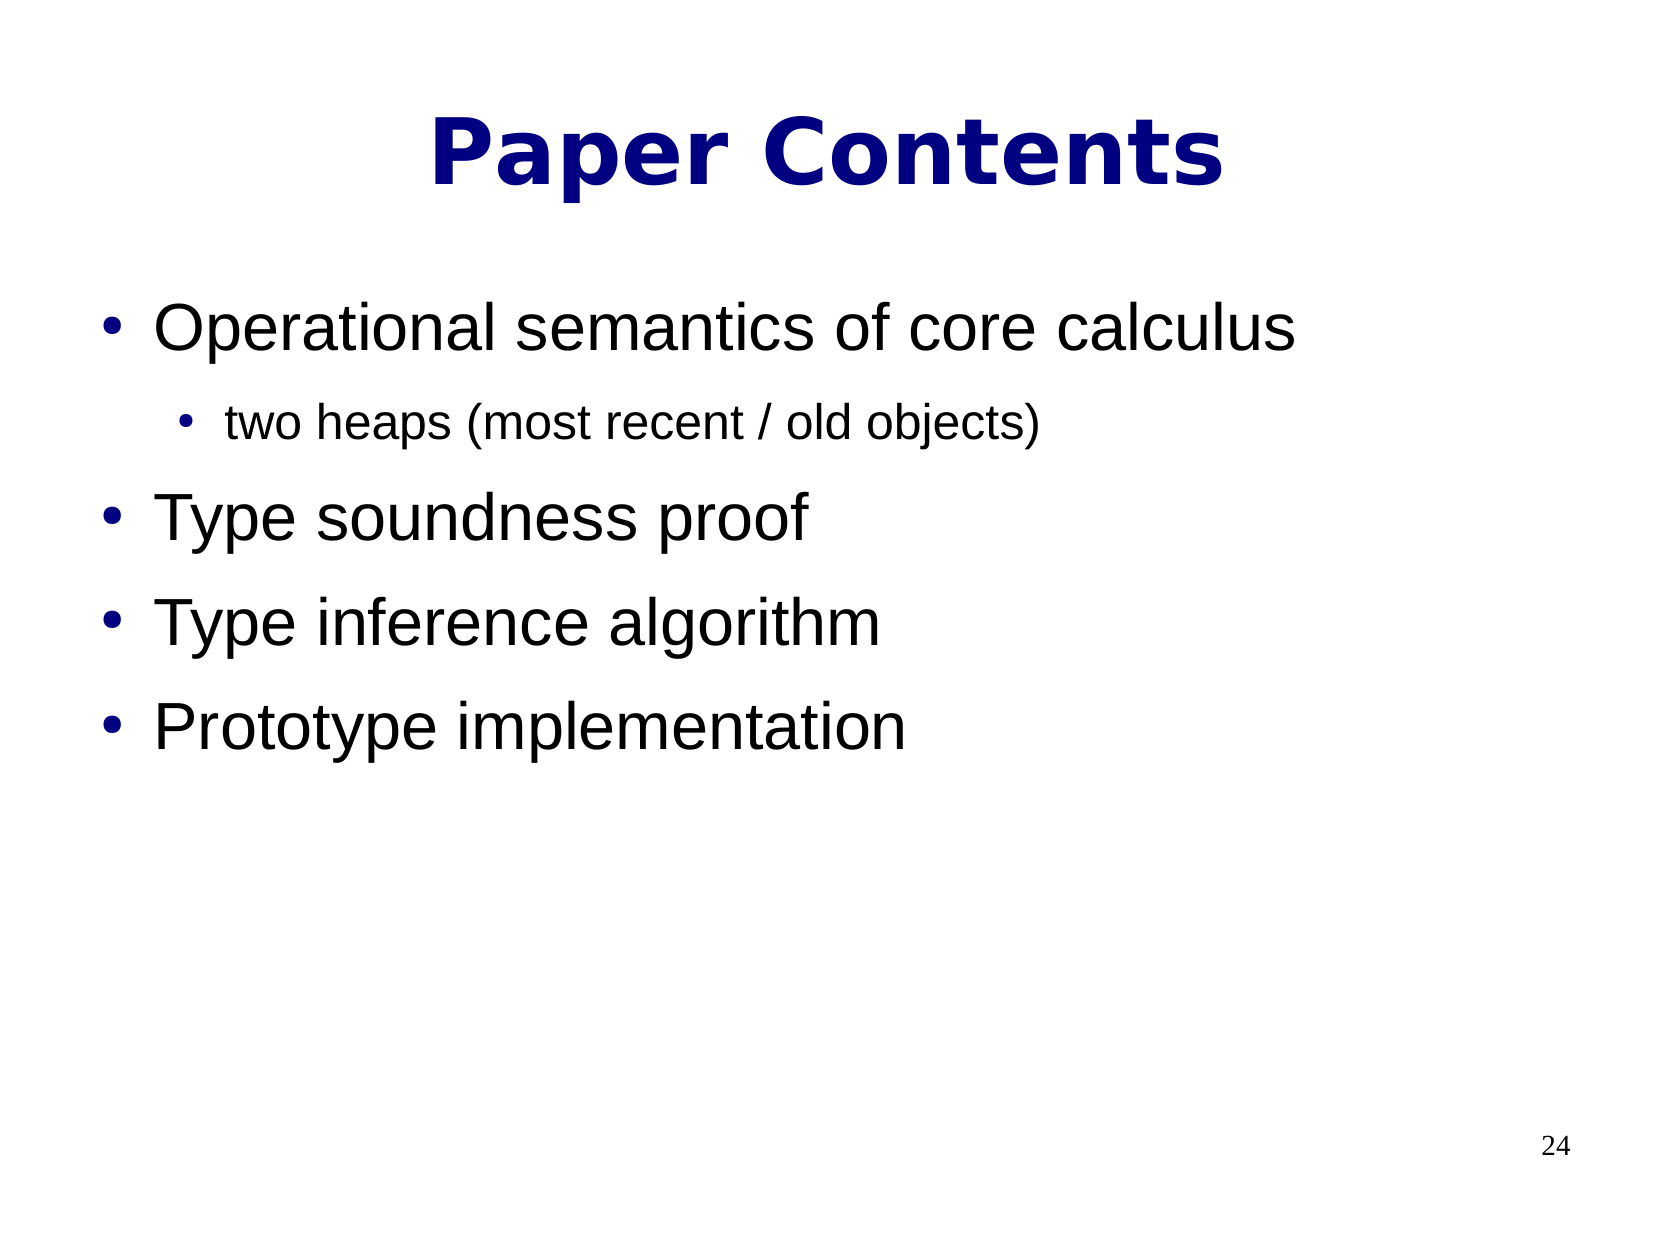

# Paper Contents
Operational semantics of core calculus
two heaps (most recent / old objects)
Type soundness proof
Type inference algorithm
Prototype implementation
24